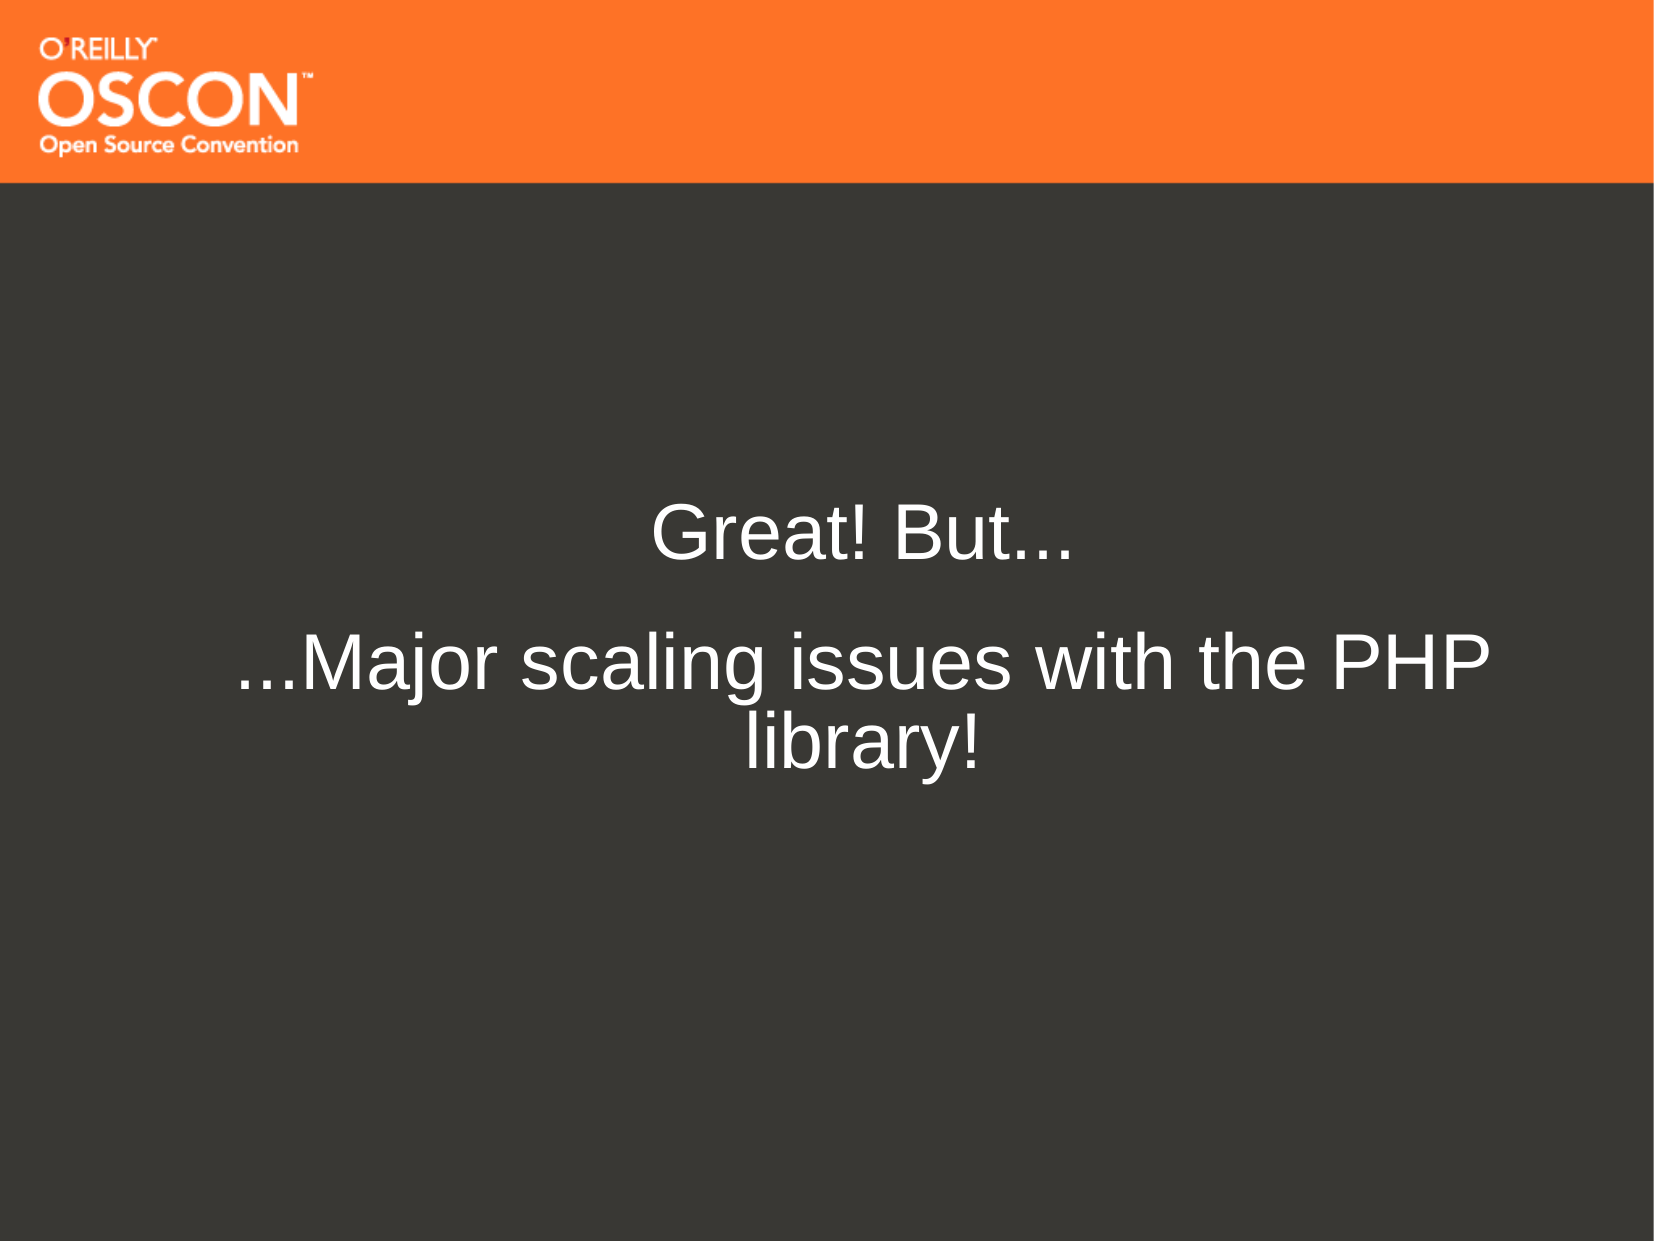

#
Great! But...
...Major scaling issues with the PHP library!